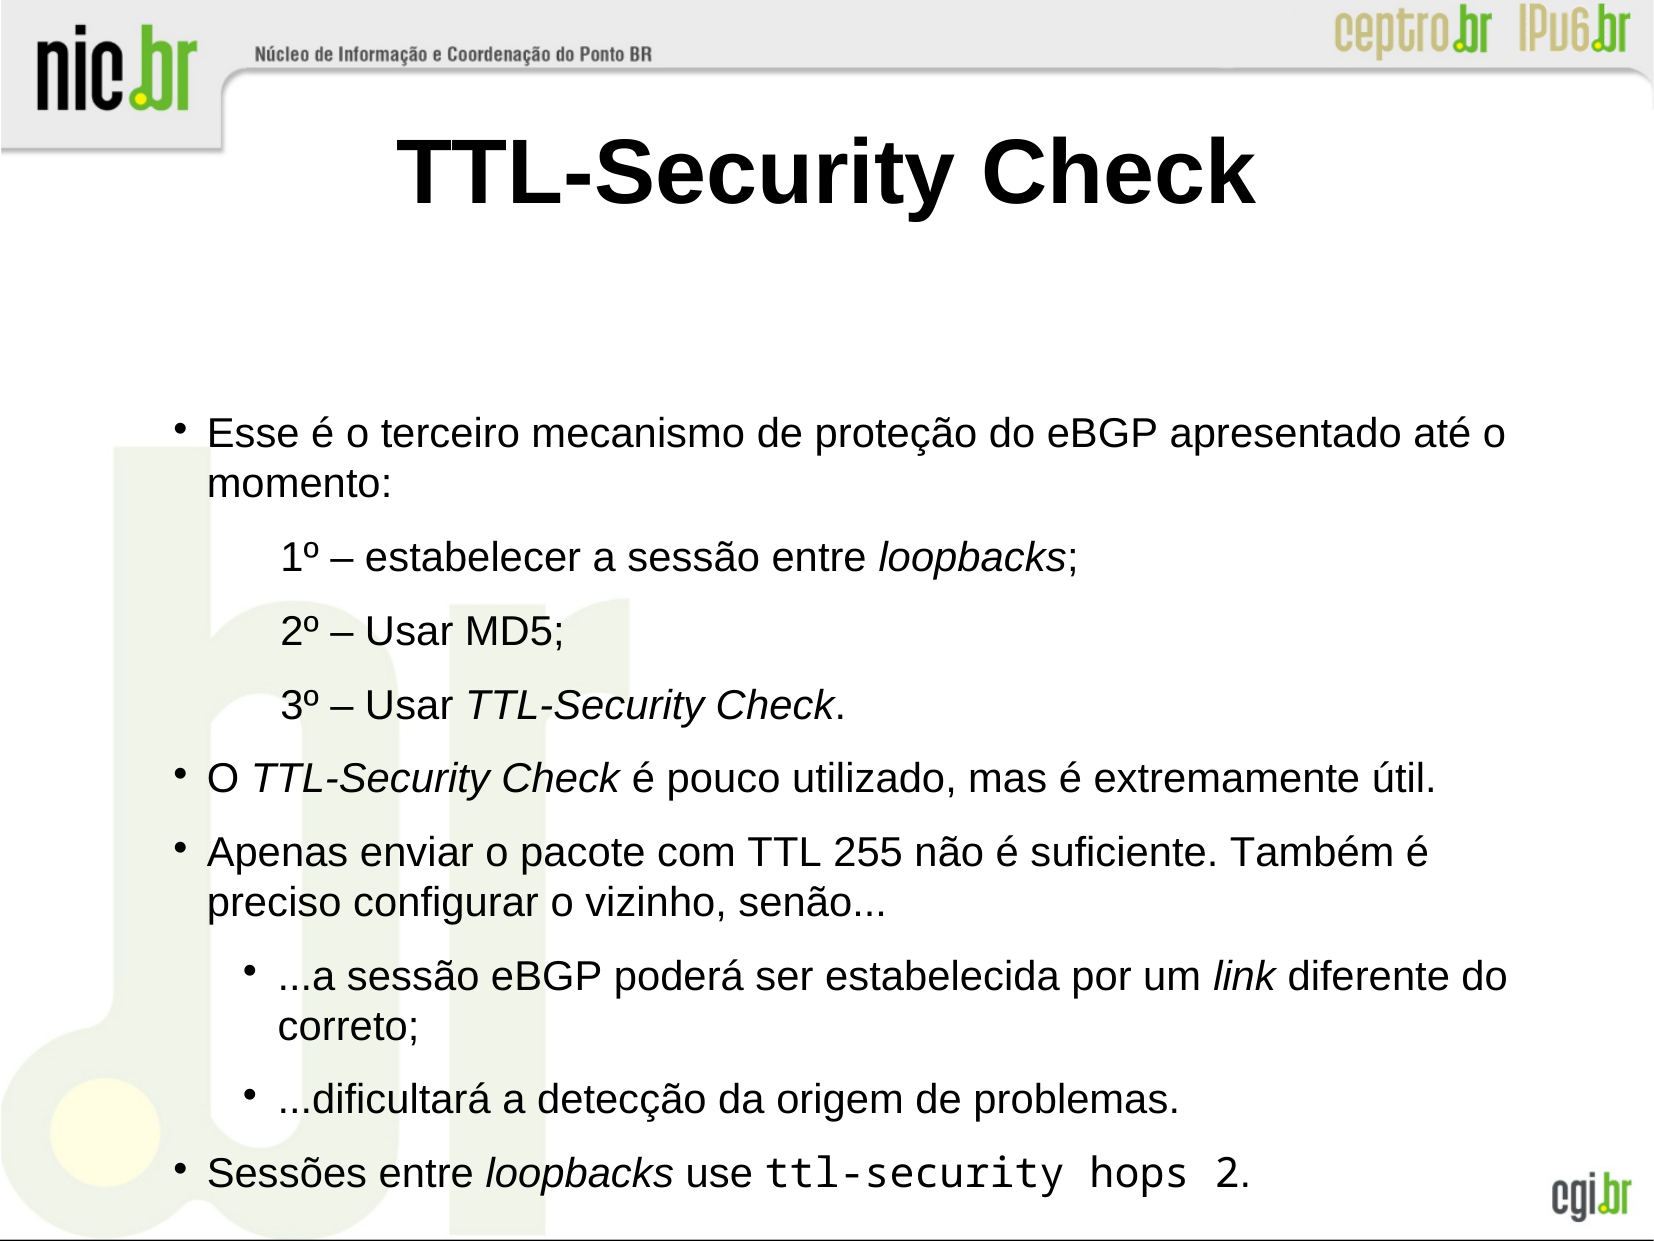

TTL-Security Check
Esse é o terceiro mecanismo de proteção do eBGP apresentado até o momento:
		1º – estabelecer a sessão entre loopbacks;
		2º – Usar MD5;
		3º – Usar TTL-Security Check.
O TTL-Security Check é pouco utilizado, mas é extremamente útil.
Apenas enviar o pacote com TTL 255 não é suficiente. Também é preciso configurar o vizinho, senão...
...a sessão eBGP poderá ser estabelecida por um link diferente do correto;
...dificultará a detecção da origem de problemas.
Sessões entre loopbacks use ttl-security hops 2.